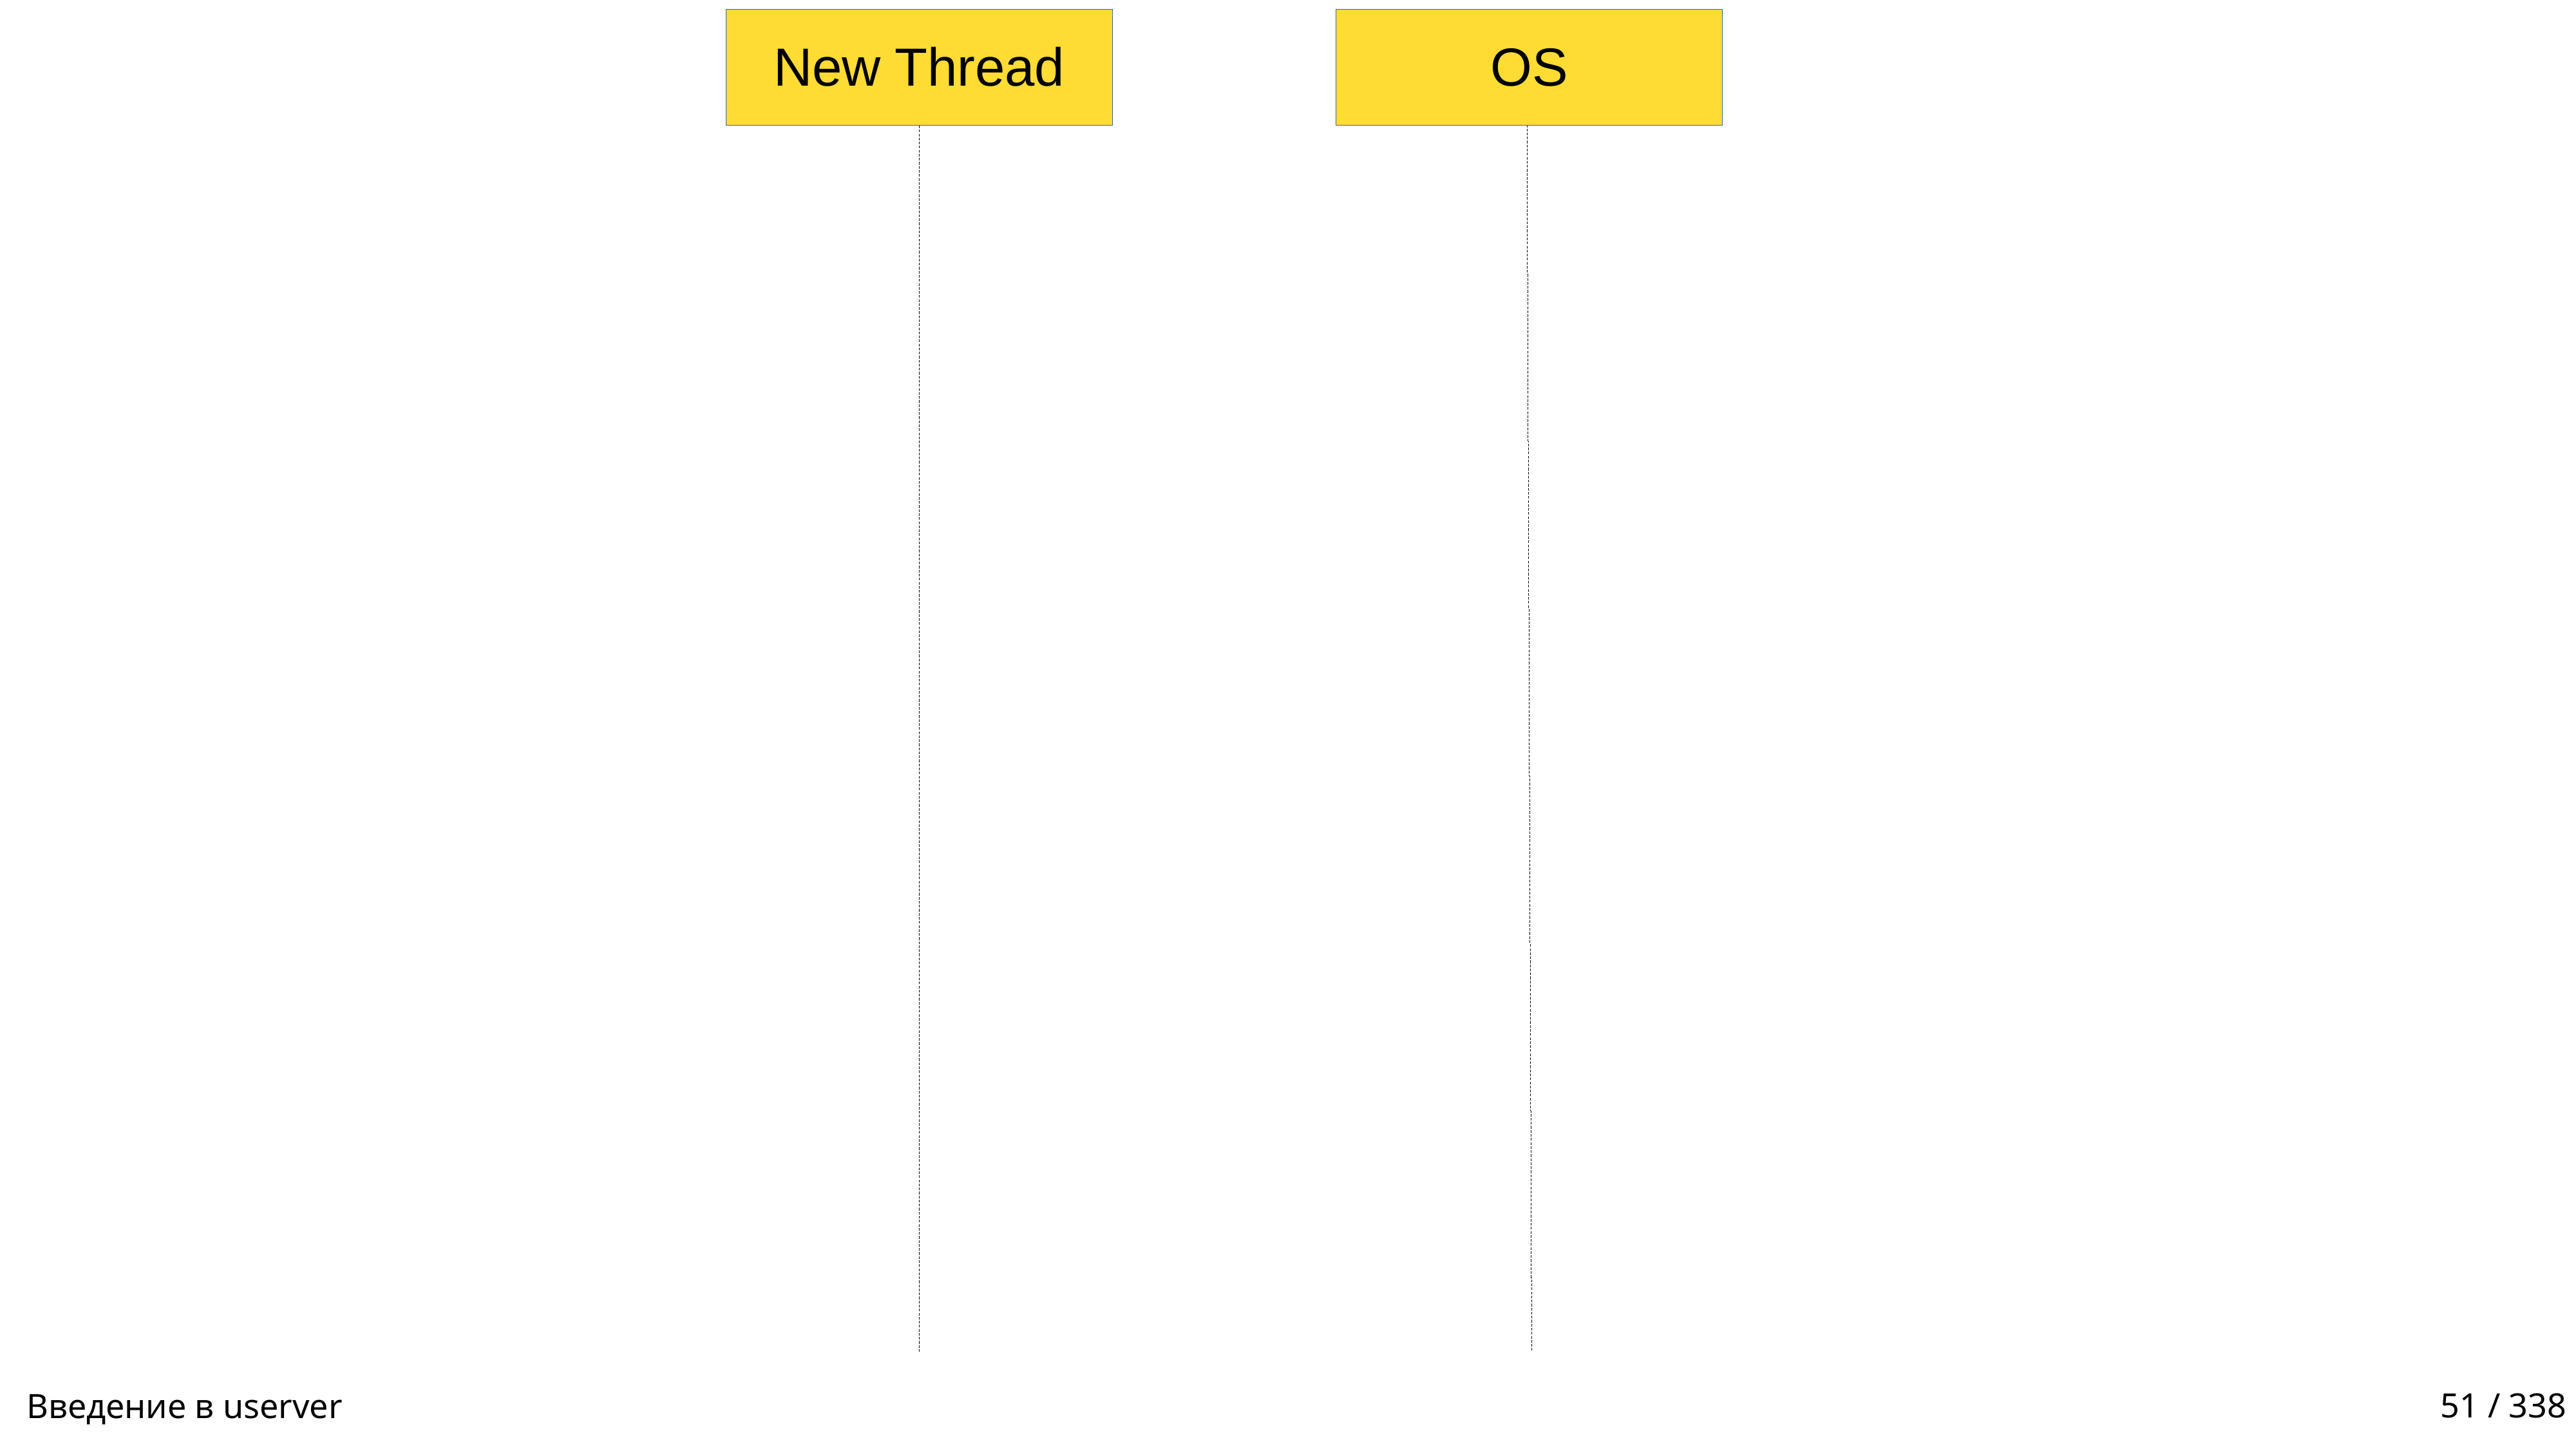

New Thread
OS
# Введение в userver